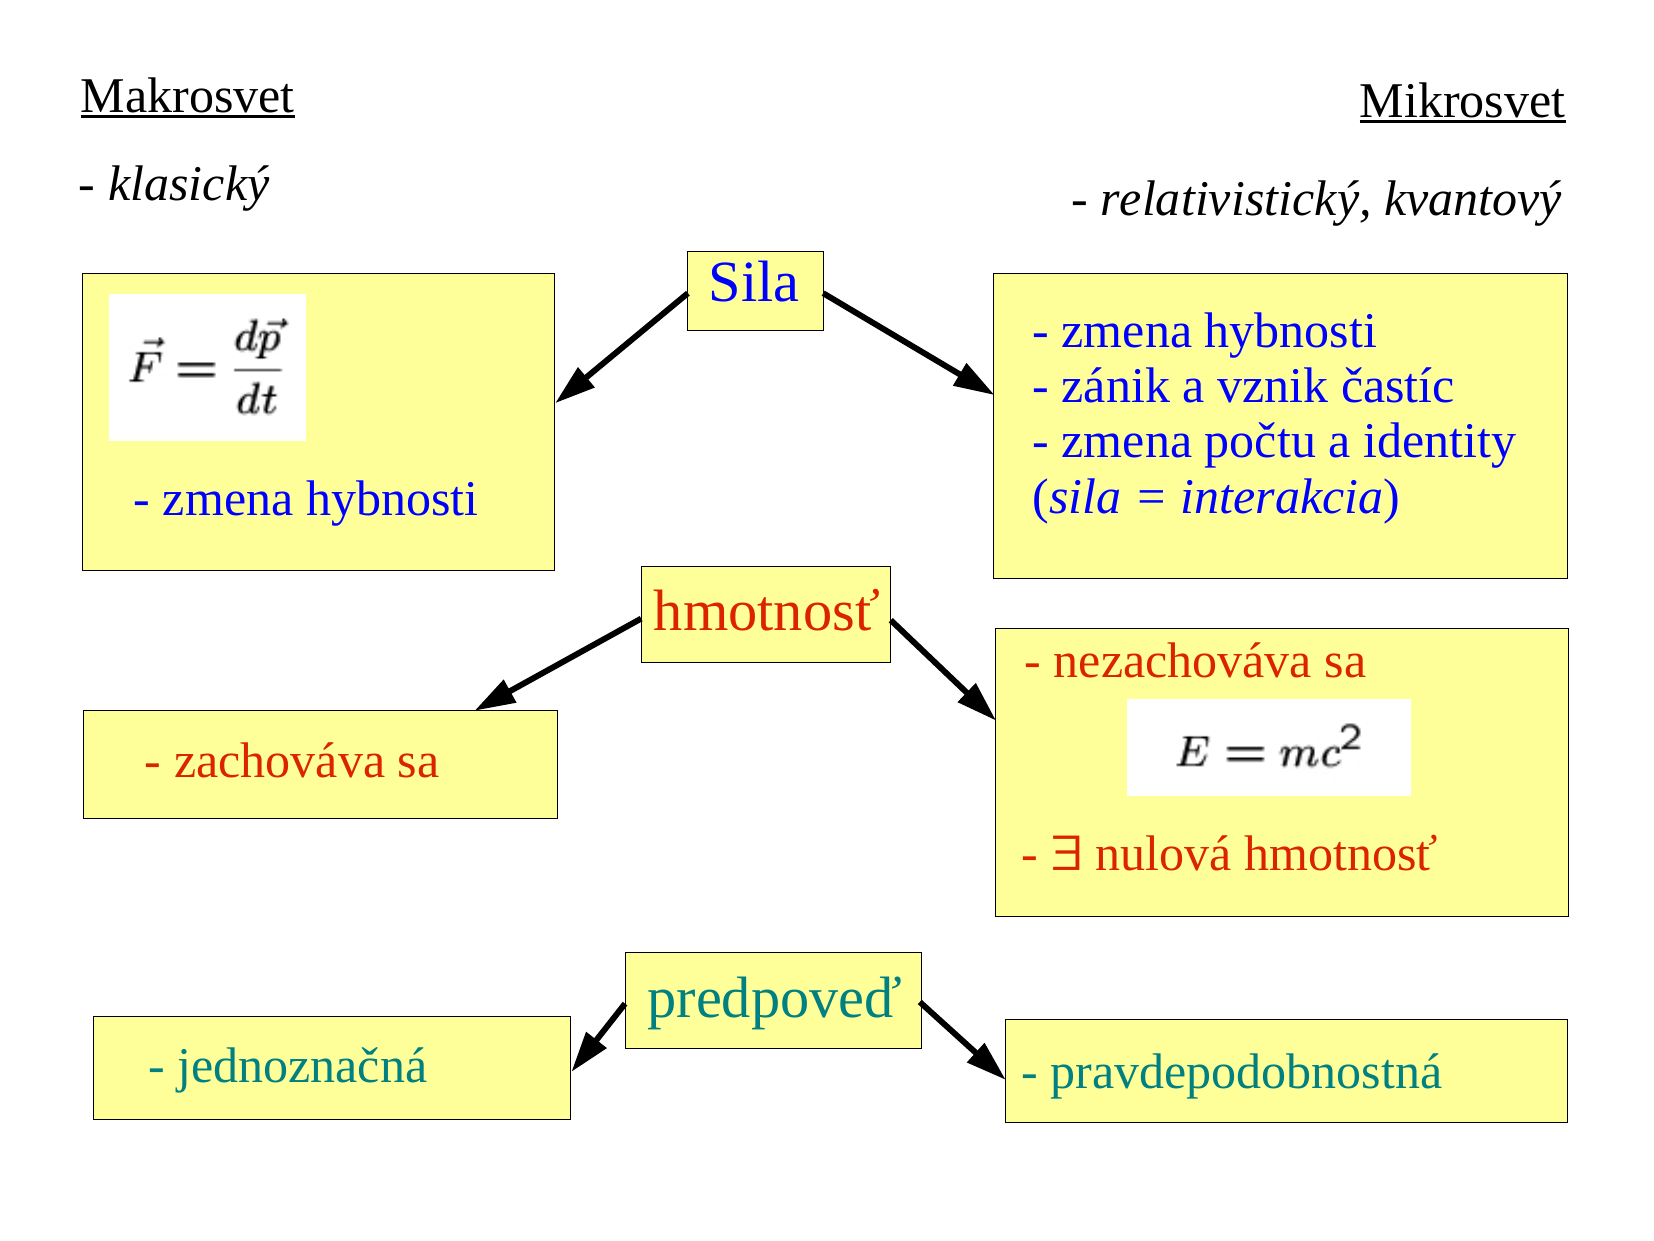

Makrosvet
Mikrosvet
- klasický
- relativistický, kvantový
Sila
- zmena hybnosti
- zmena hybnosti
- zánik a vznik častíc
- zmena počtu a identity
(sila = interakcia)
hmotnosť
- nezachováva sa
- ∃ nulová hmotnosť
- zachováva sa
predpoveď
- jednoznačná
- pravdepodobnostná